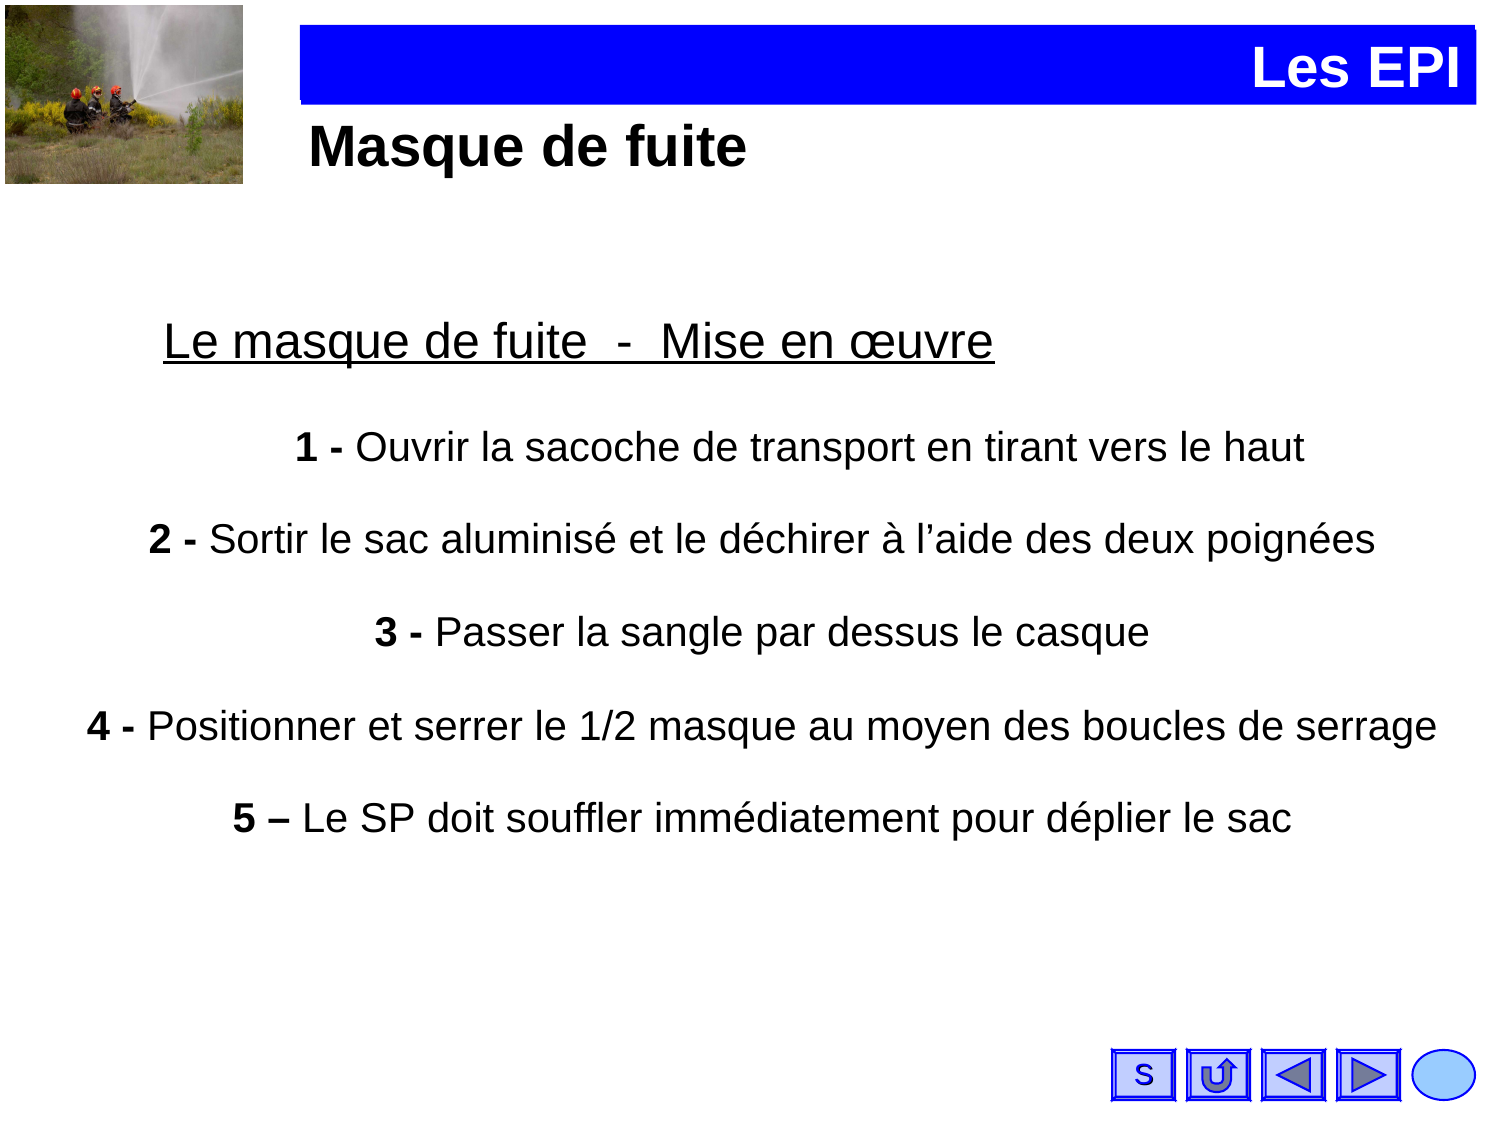

Les EPI
Masque de fuite
Le masque de fuite - Mise en œuvre
1 - Ouvrir la sacoche de transport en tirant vers le haut
2 - Sortir le sac aluminisé et le déchirer à l’aide des deux poignées
3 - Passer la sangle par dessus le casque
4 - Positionner et serrer le 1/2 masque au moyen des boucles de serrage
5 – Le SP doit souffler immédiatement pour déplier le sac